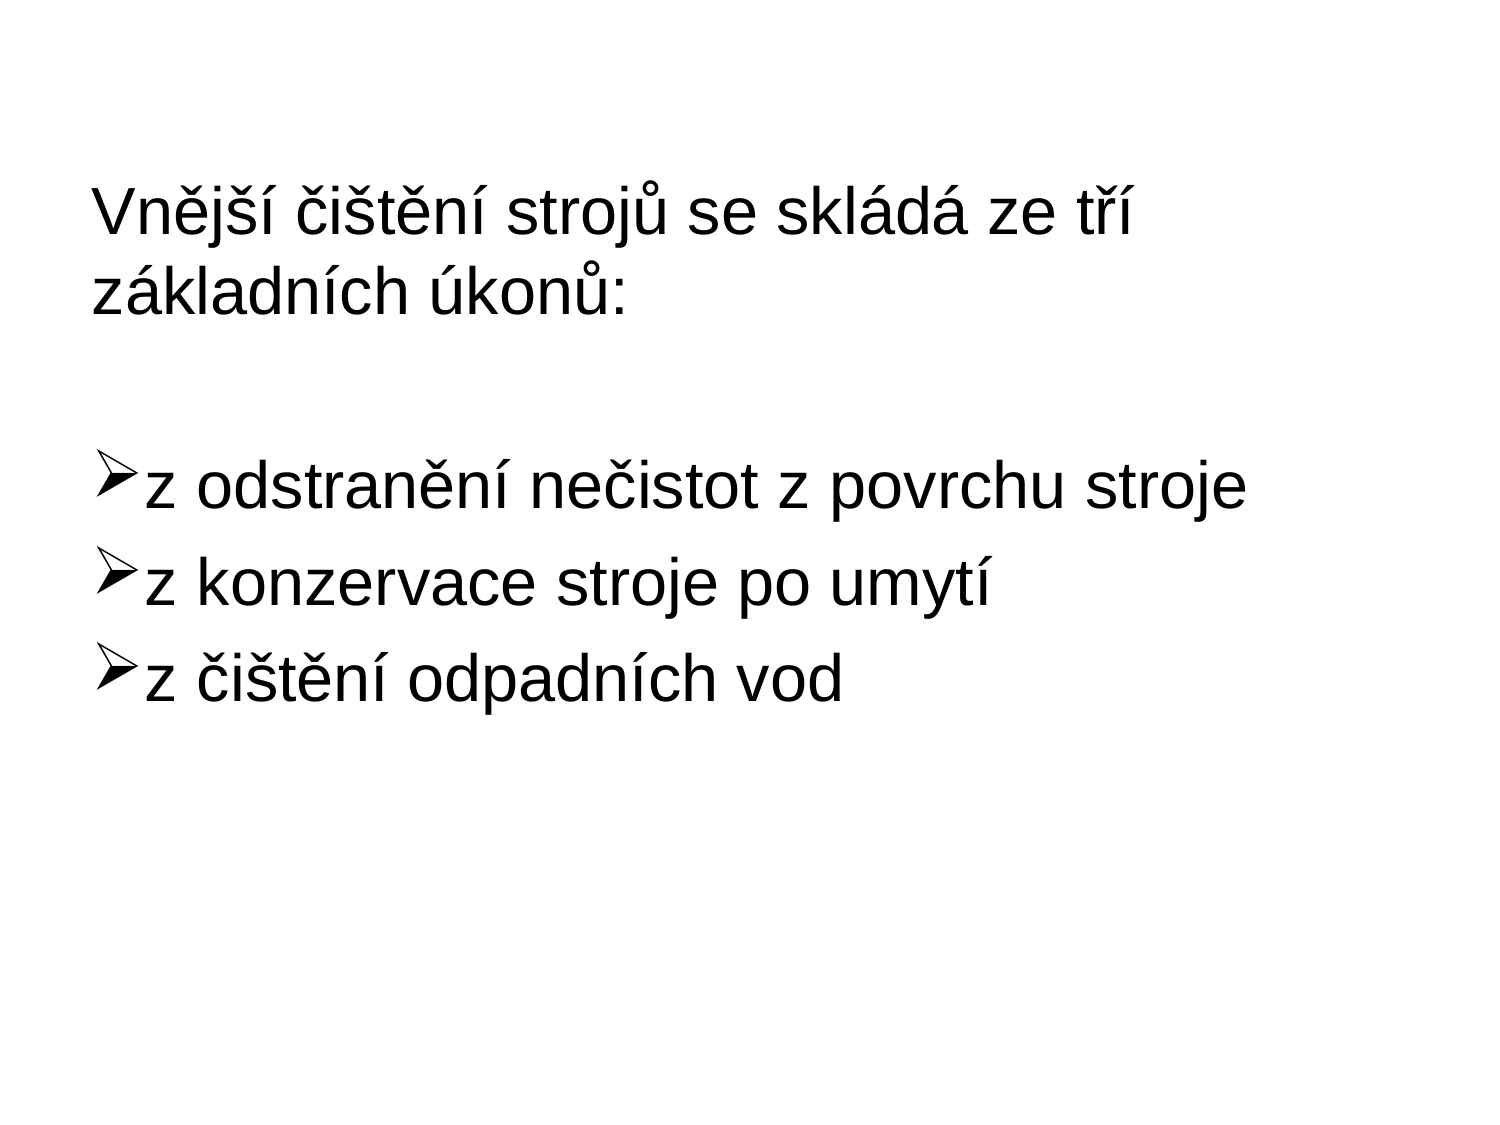

# Vnější čištění strojů se skládá ze tří základních úkonů:
z odstranění nečistot z povrchu stroje
z konzervace stroje po umytí
z čištění odpadních vod